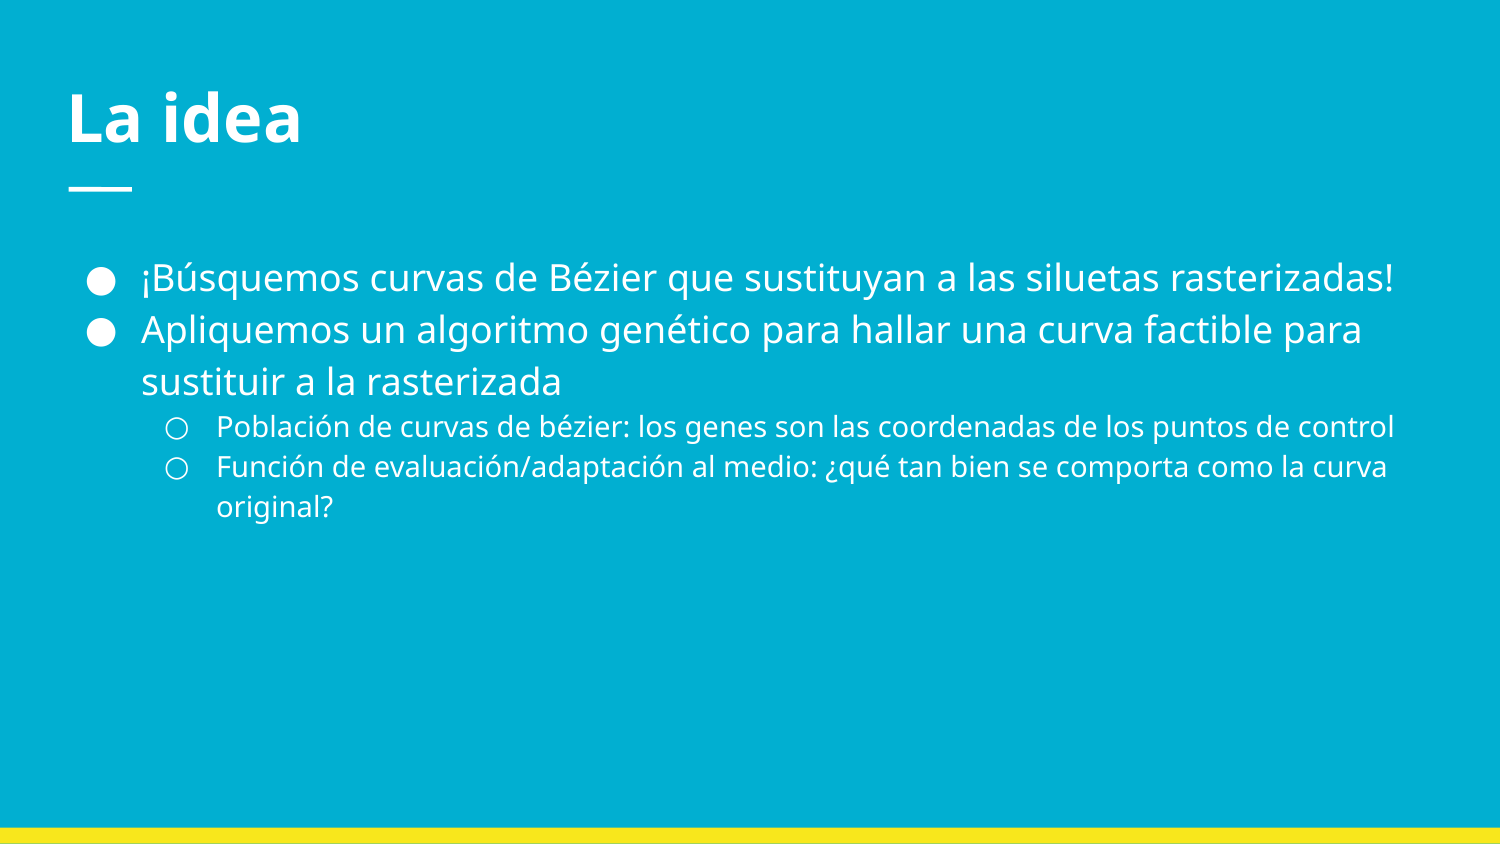

# La idea
¡Búsquemos curvas de Bézier que sustituyan a las siluetas rasterizadas!
Apliquemos un algoritmo genético para hallar una curva factible para sustituir a la rasterizada
Población de curvas de bézier: los genes son las coordenadas de los puntos de control
Función de evaluación/adaptación al medio: ¿qué tan bien se comporta como la curva original?